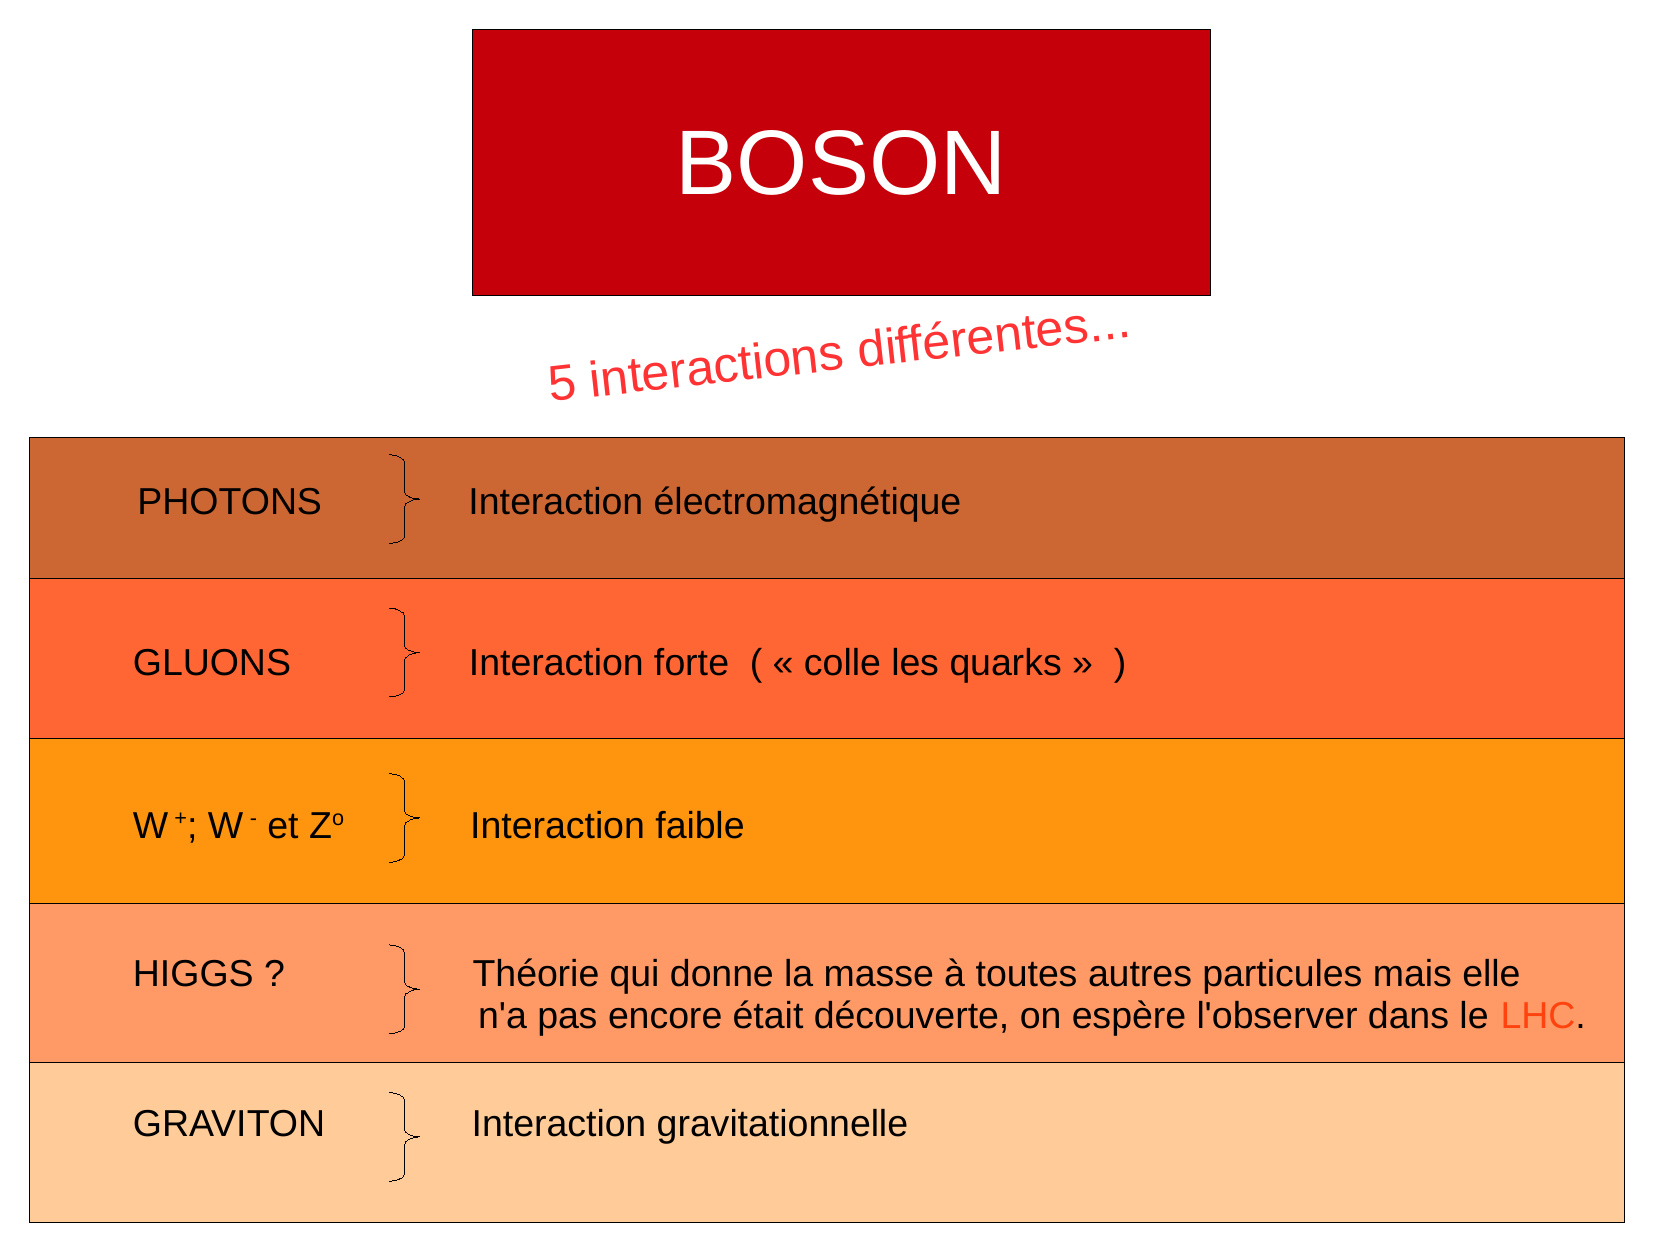

BOSON
5 interactions différentes...
 PHOTONS Interaction électromagnétique
GLUONS Interaction forte ( « colle les quarks » )
W +; W - et Zo Interaction faible
HIGGS ? Théorie qui donne la masse à toutes autres particules mais elle n'a pas encore était découverte, on espère l'observer dans le LHC.
GRAVITON Interaction gravitationnelle